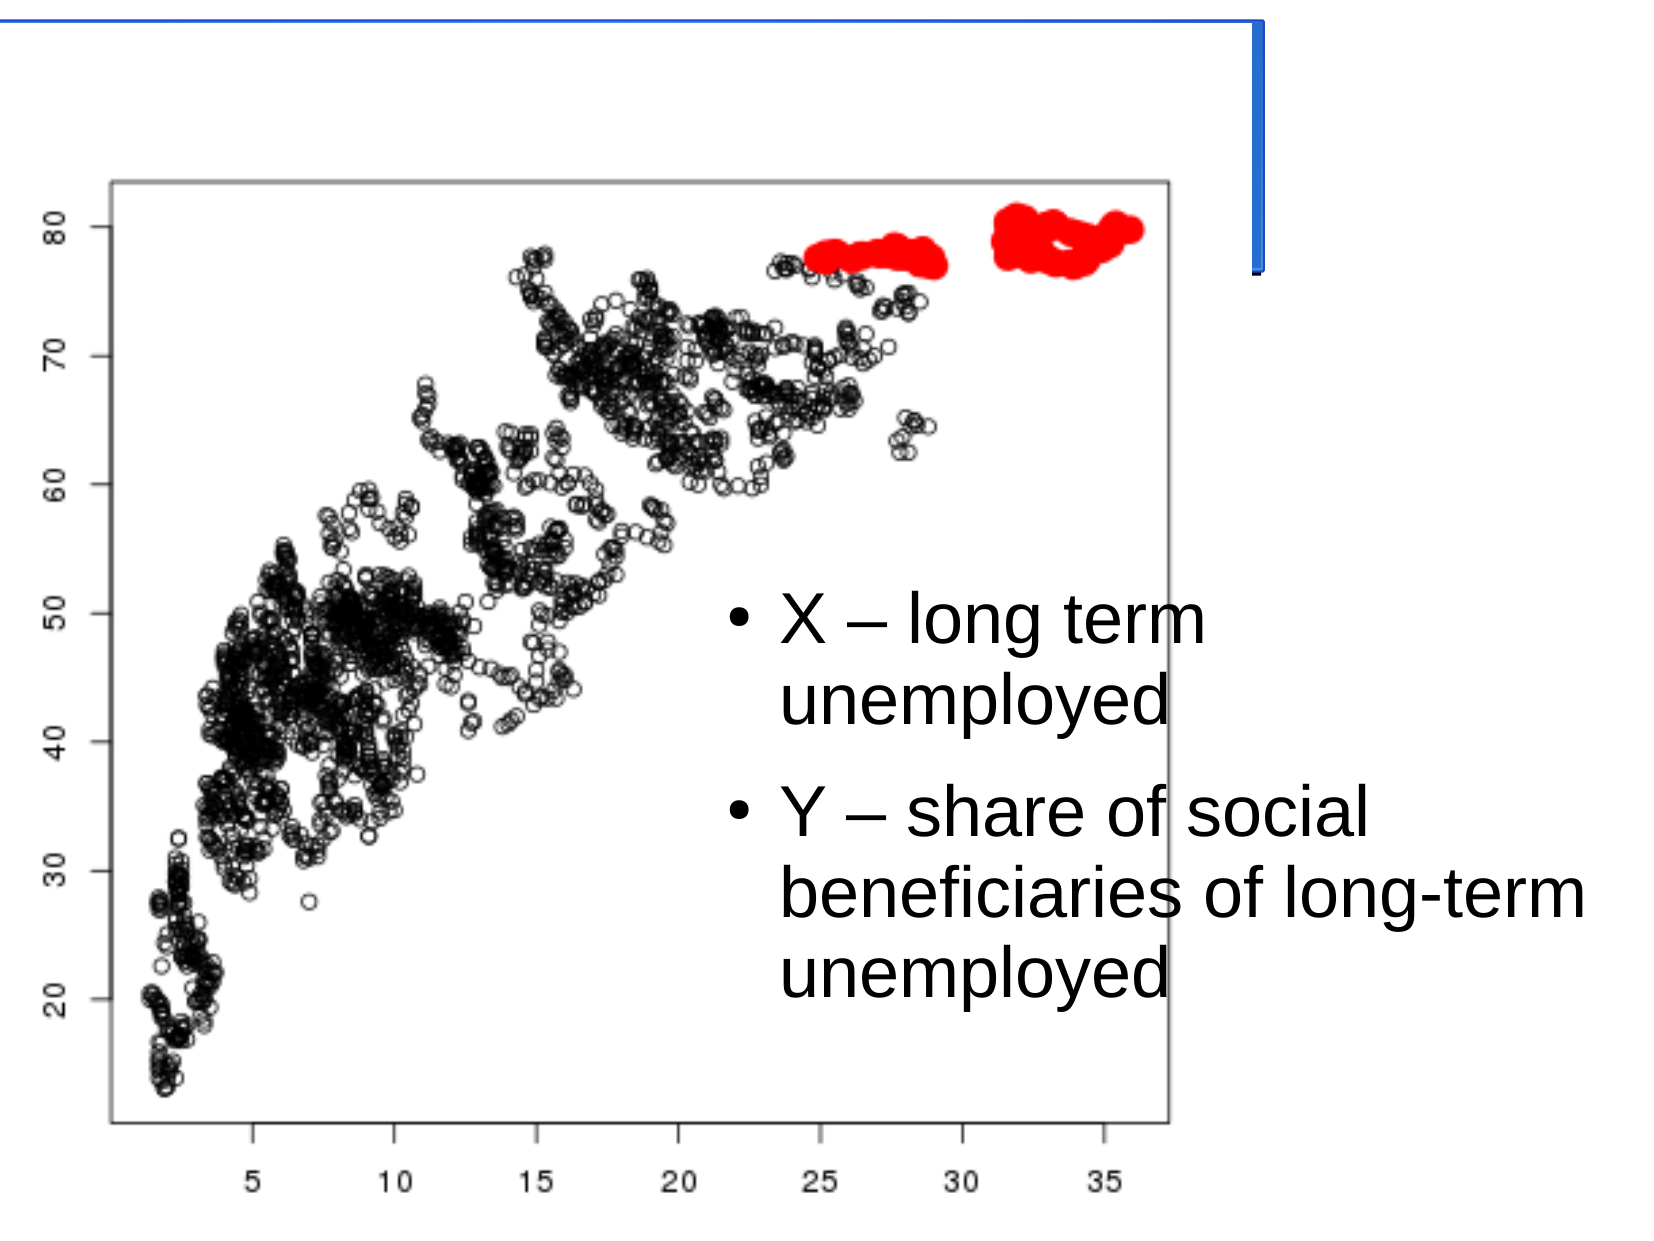

#
X – long term unemployed
Y – share of social beneficiaries of long-term unemployed